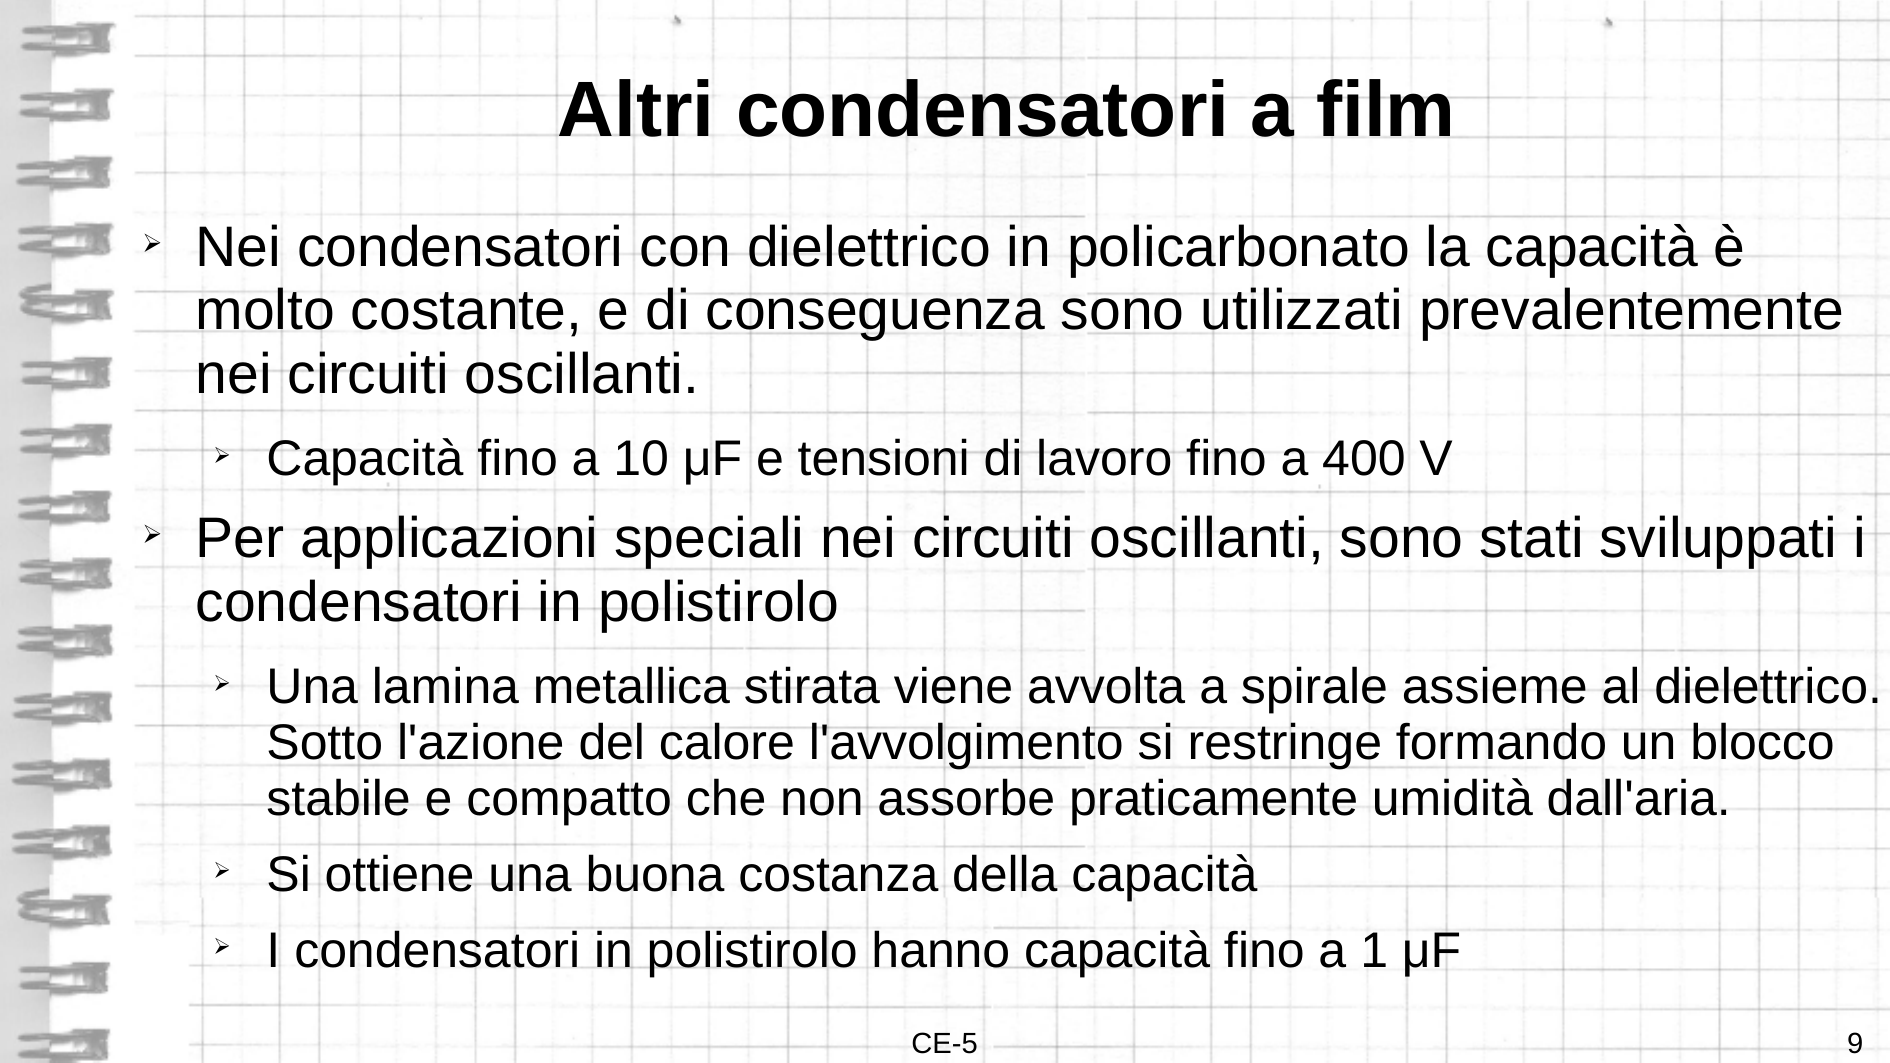

# Altri condensatori a film
Nei condensatori con dielettrico in policarbonato la capacità è molto costante, e di conseguenza sono utilizzati prevalentemente nei circuiti oscillanti.
Capacità fino a 10 μF e tensioni di lavoro fino a 400 V
Per applicazioni speciali nei circuiti oscillanti, sono stati sviluppati i condensatori in polistirolo
Una lamina metallica stirata viene avvolta a spirale assieme al dielettrico. Sotto l'azione del calore l'avvolgimento si restringe formando un blocco stabile e compatto che non assorbe praticamente umidità dall'aria.
Si ottiene una buona costanza della capacità
I condensatori in polistirolo hanno capacità fino a 1 μF
CE-5
9